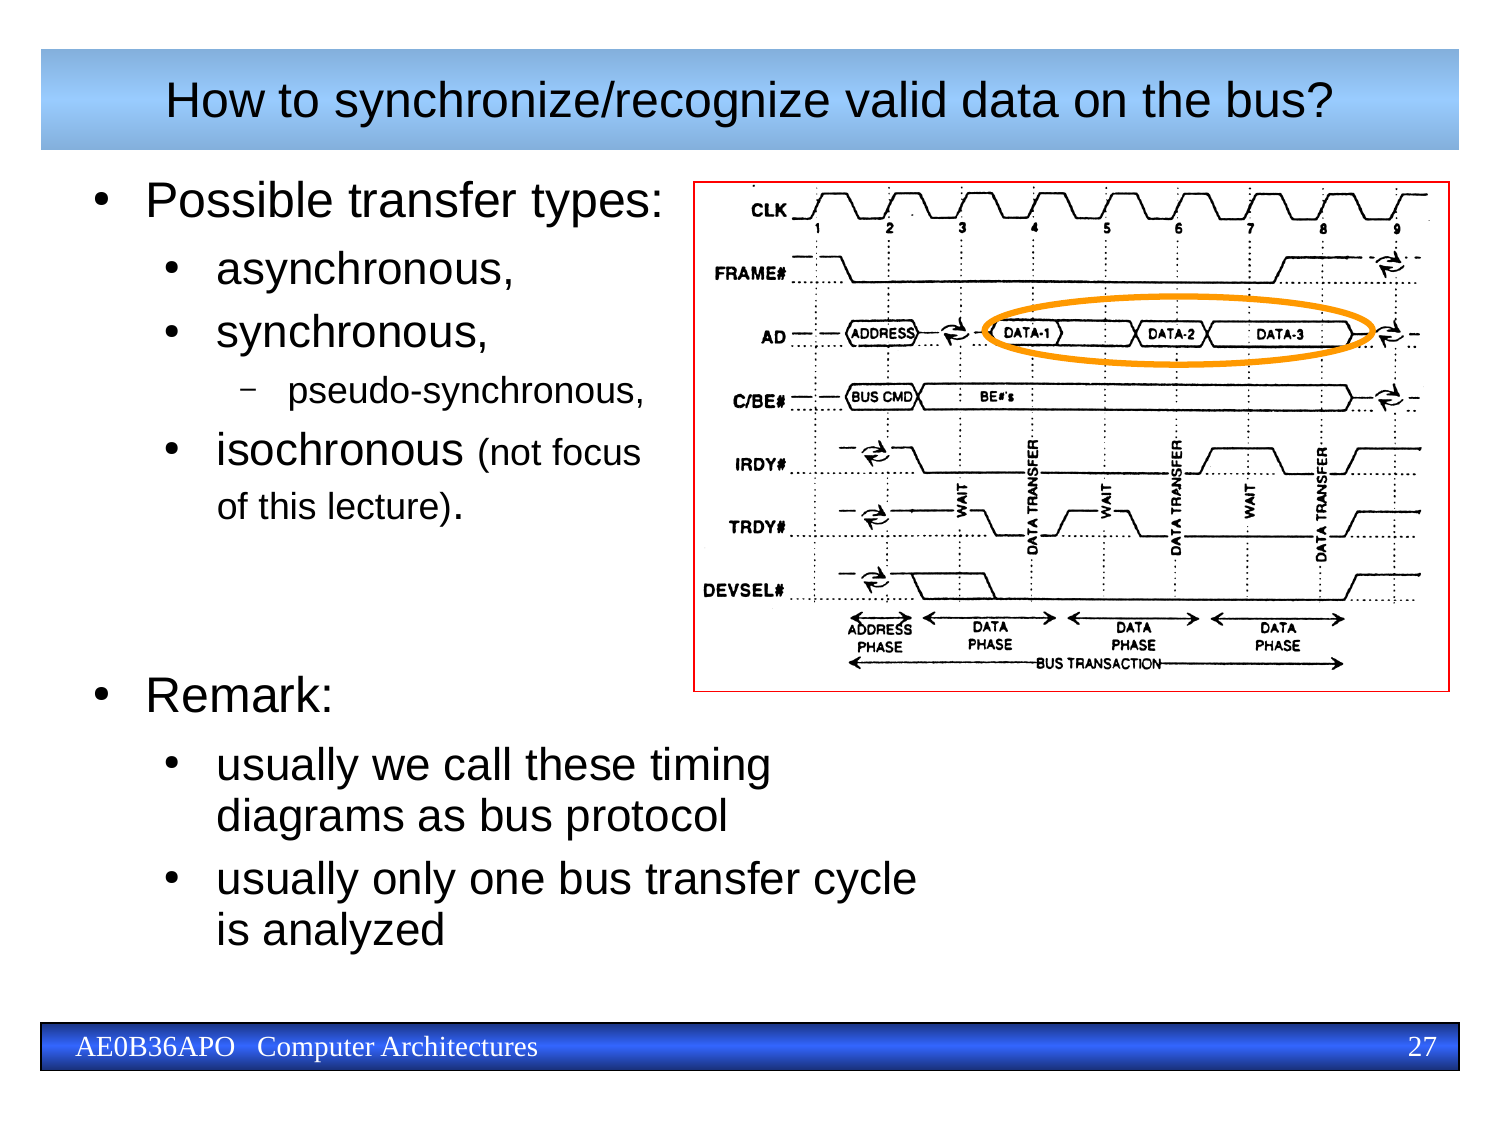

# How to synchronize/recognize valid data on the bus?
Possible transfer types:
asynchronous,
synchronous,
pseudo-synchronous,
isochronous (not focus
of this lecture).
Remark:
usually we call these timing diagrams as bus protocol
usually only one bus transfer cycle is analyzed
AE0B36APO Computer Architectures
27